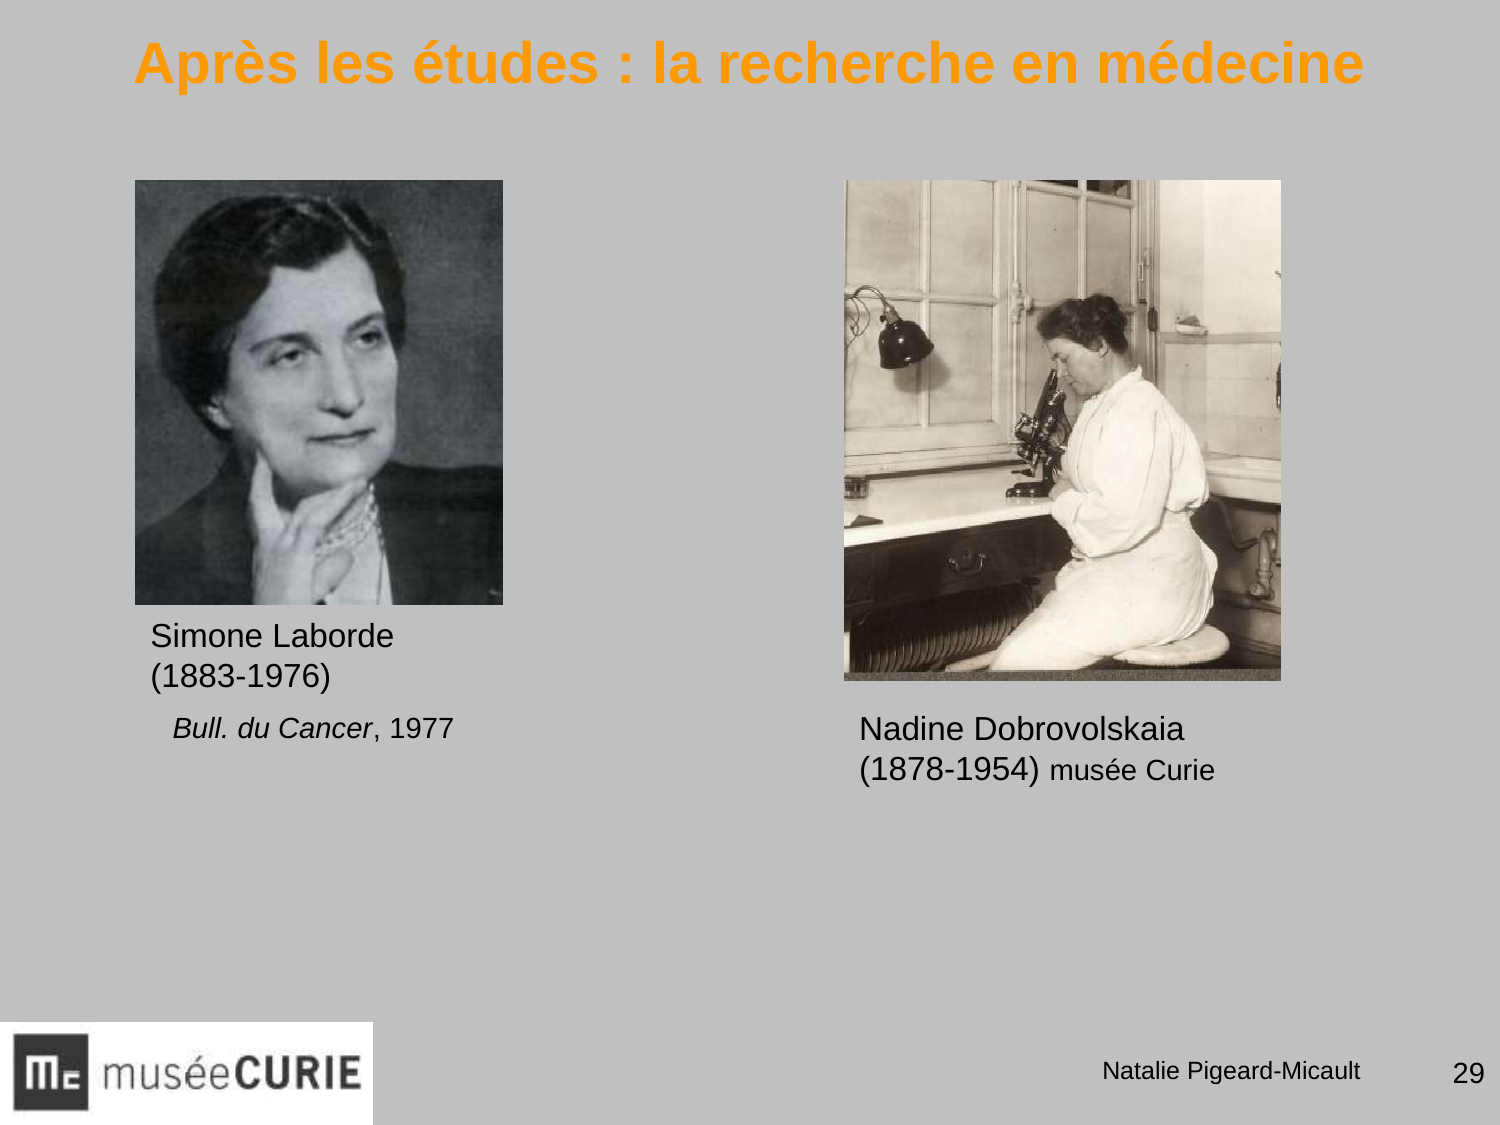

Après les études : la recherche en médecine
Simone Laborde (1883-1976)
Nadine Dobrovolskaia (1878-1954) musée Curie
Bull. du Cancer, 1977
Natalie Pigeard-Micault